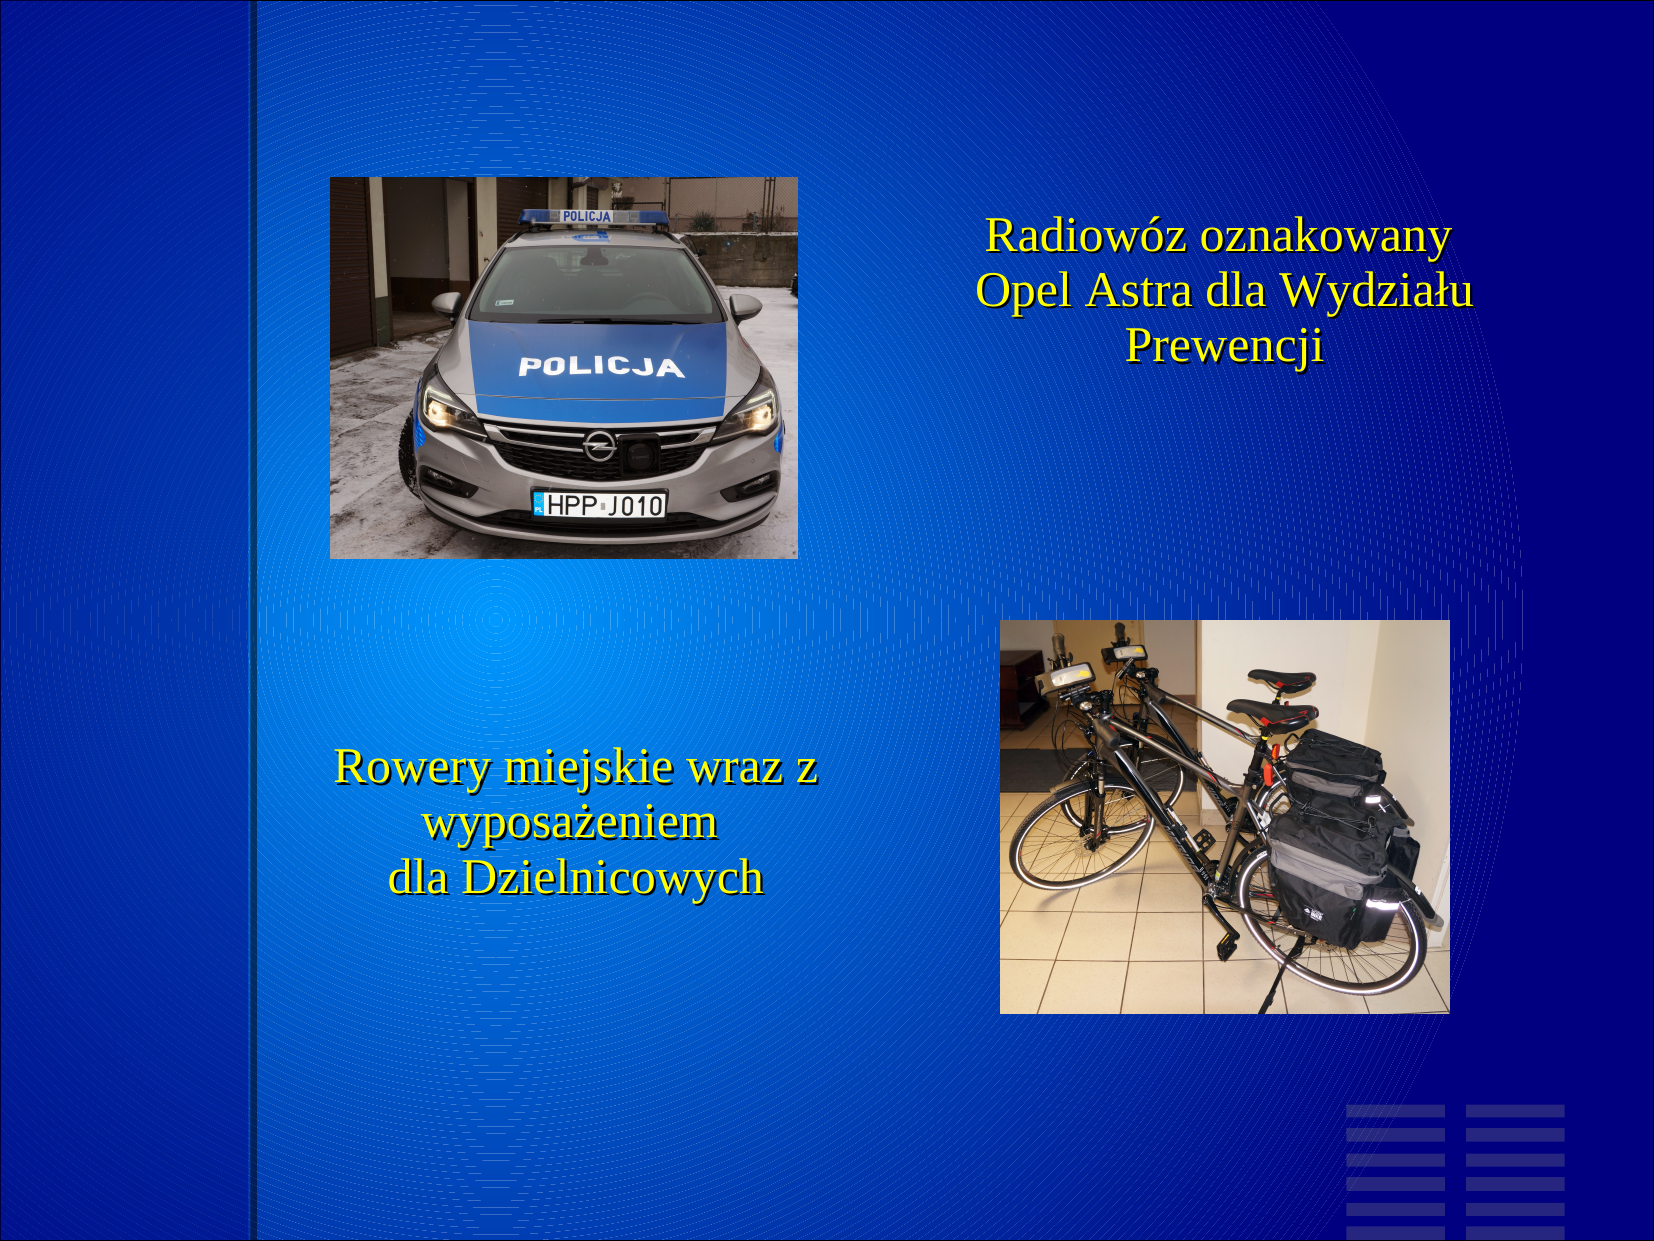

Radiowóz oznakowany Opel Astra dla Wydziału Prewencji
Rowery miejskie wraz z wyposażeniem
dla Dzielnicowych